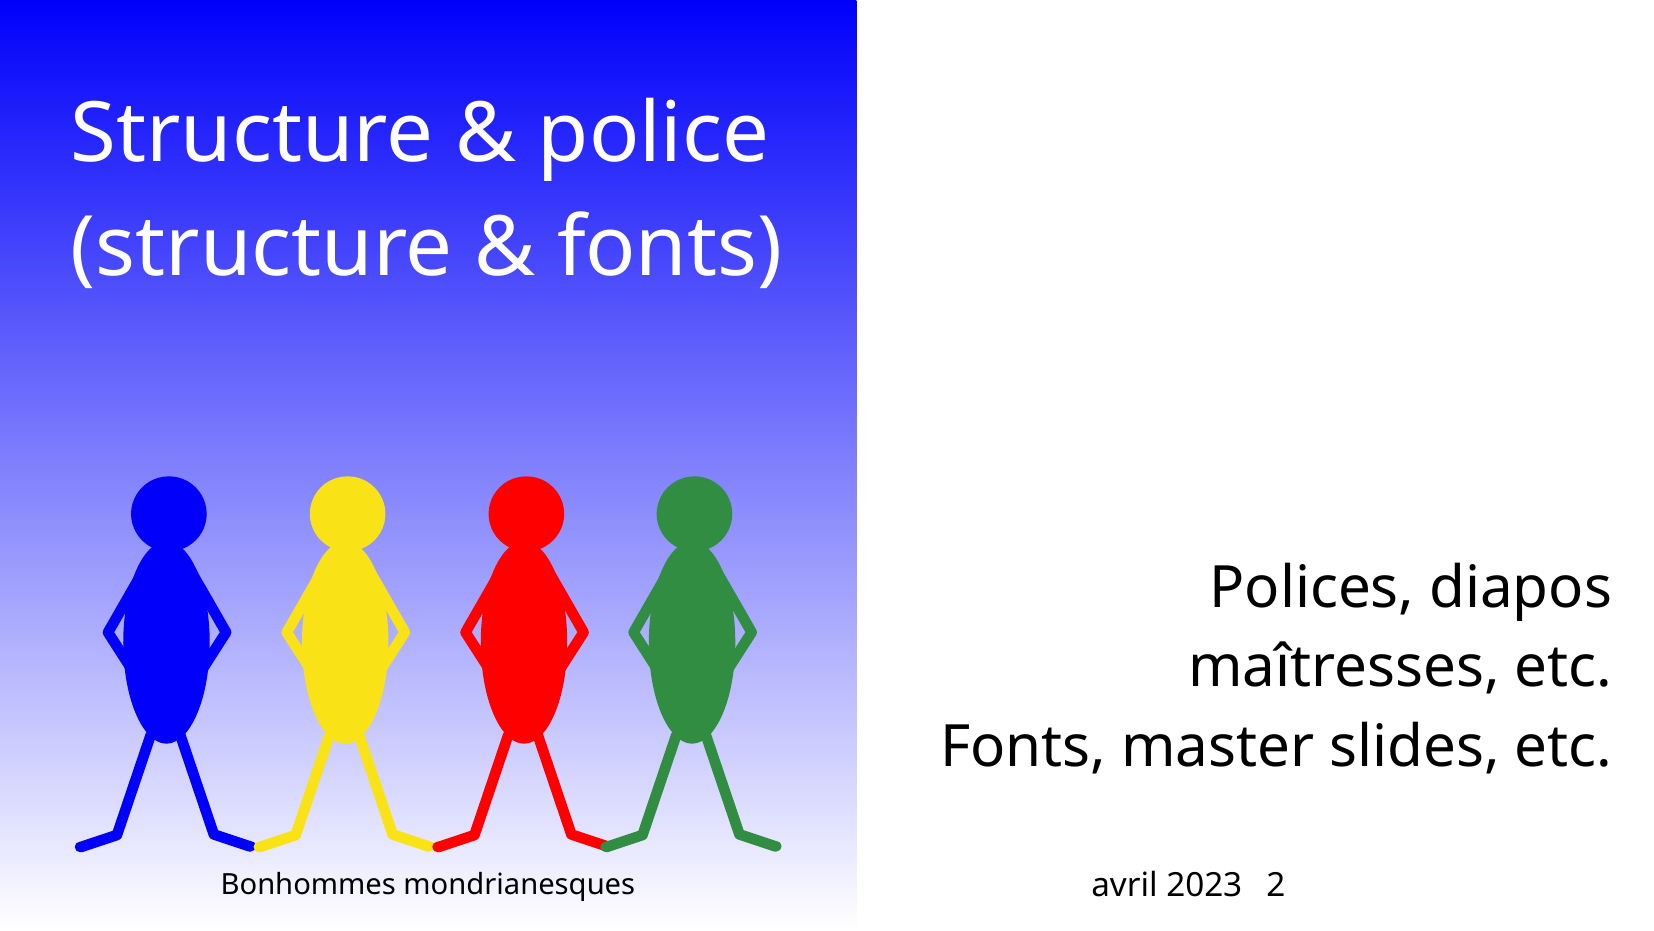

# Structure & police (structure & fonts)
Polices, diapos maîtresses, etc.
Fonts, master slides, etc.
Bonhommes mondrianesques
2
avril 2023